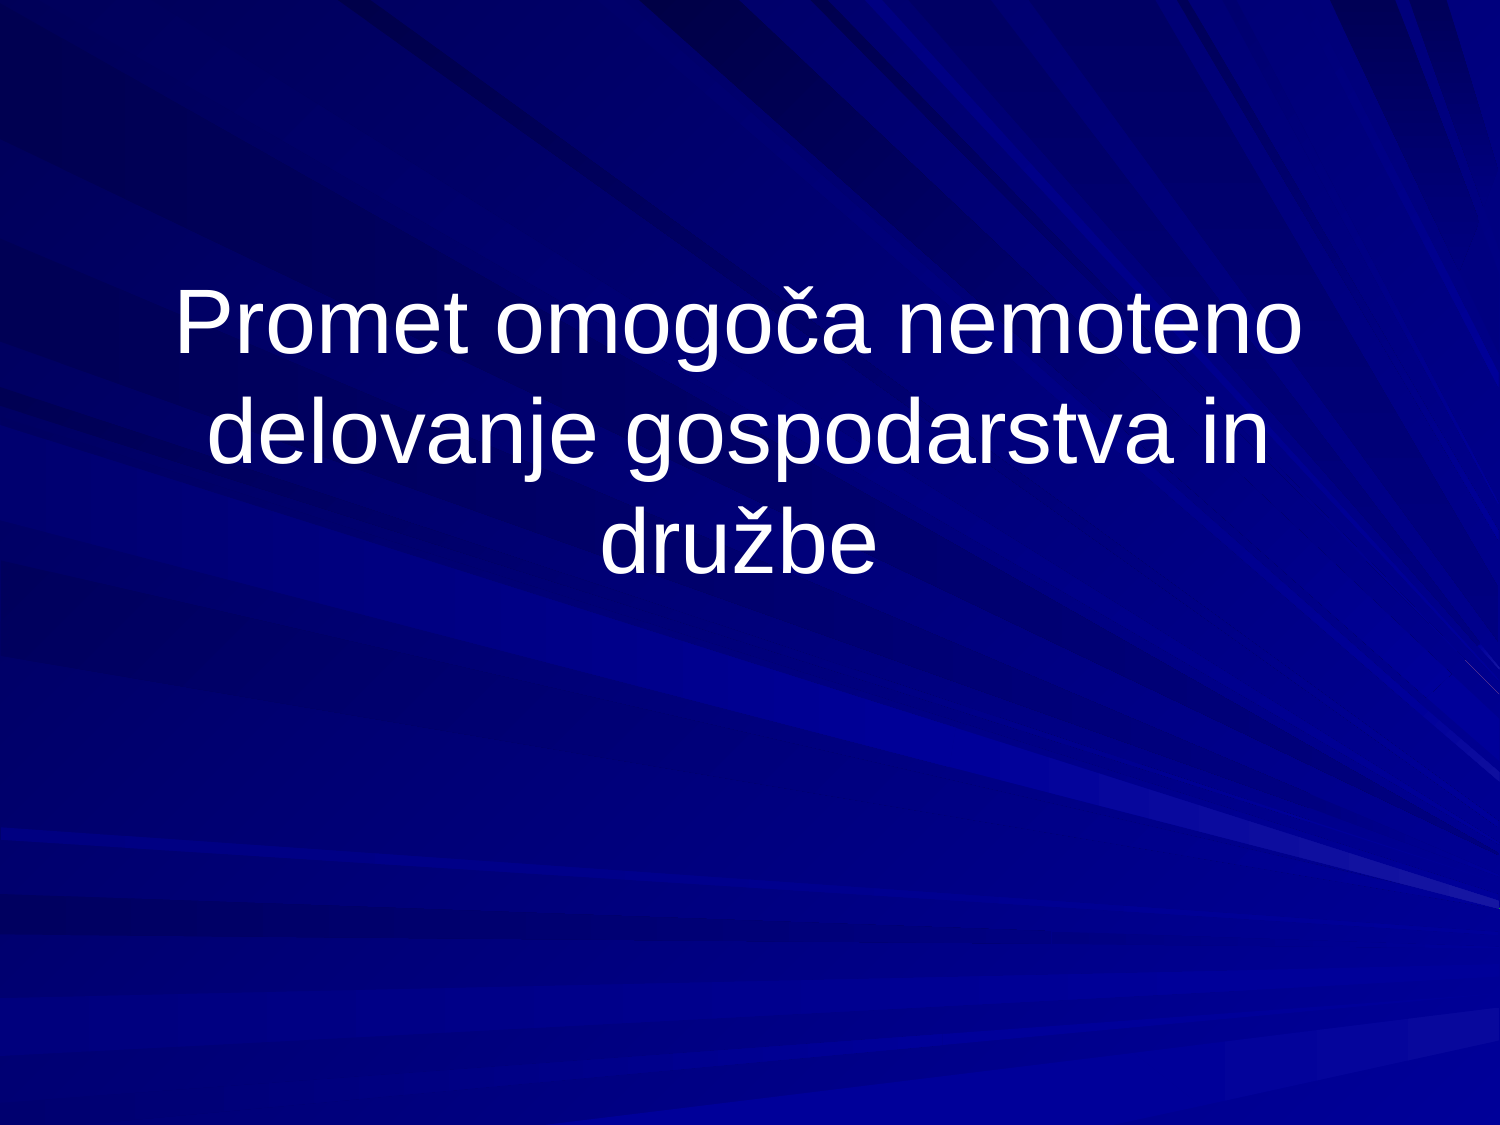

# Promet omogoča nemoteno delovanje gospodarstva in družbe